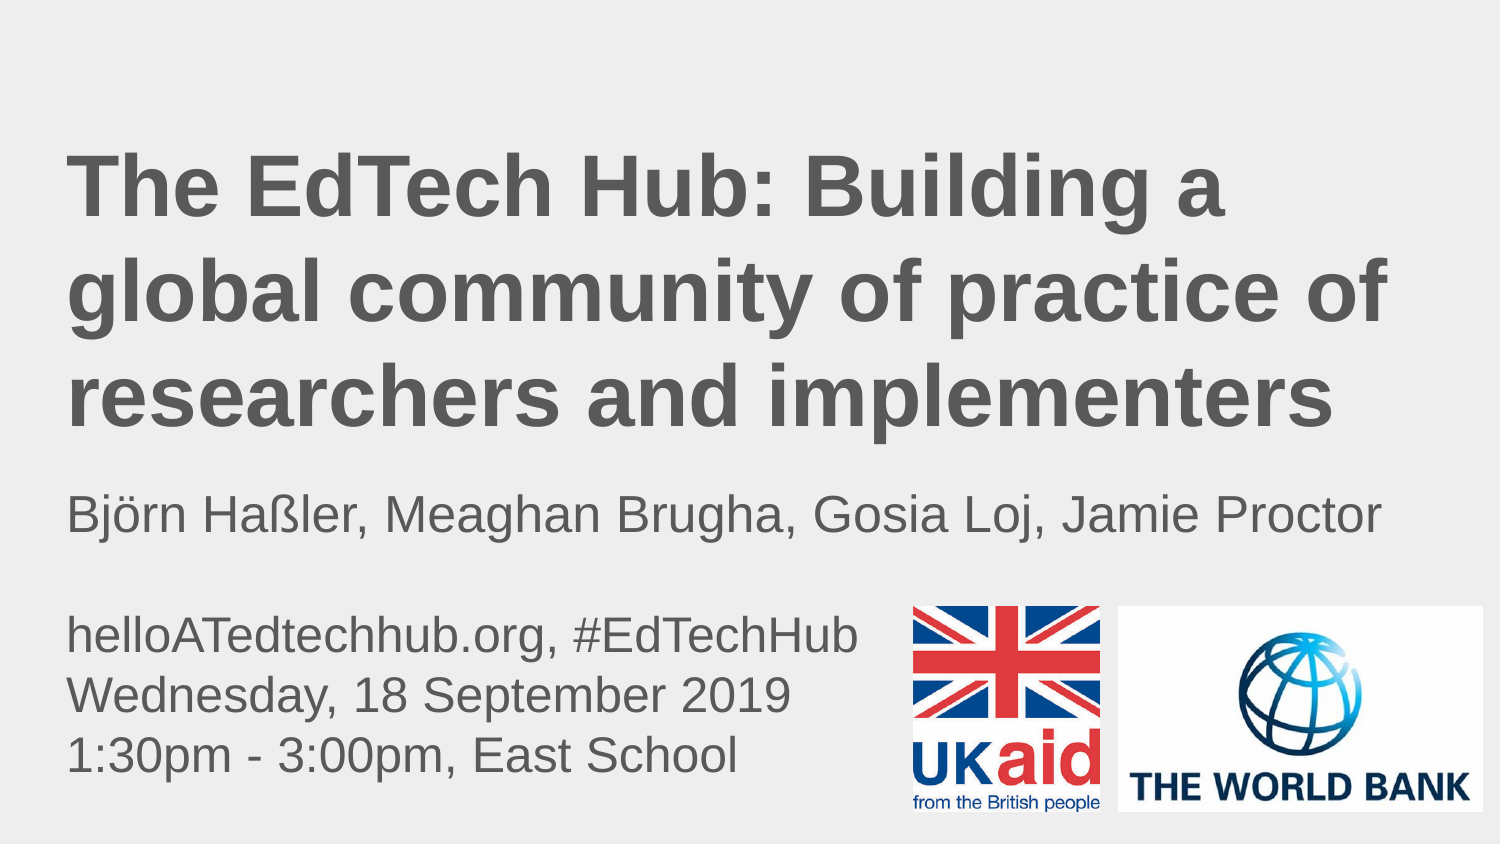

# The EdTech Hub: Building a global community of practice of researchers and implementers
Björn Haßler, Meaghan Brugha, Gosia Loj, Jamie Proctor
helloATedtechhub.org, #EdTechHub
Wednesday, 18 September 2019
1:30pm - 3:00pm, East School